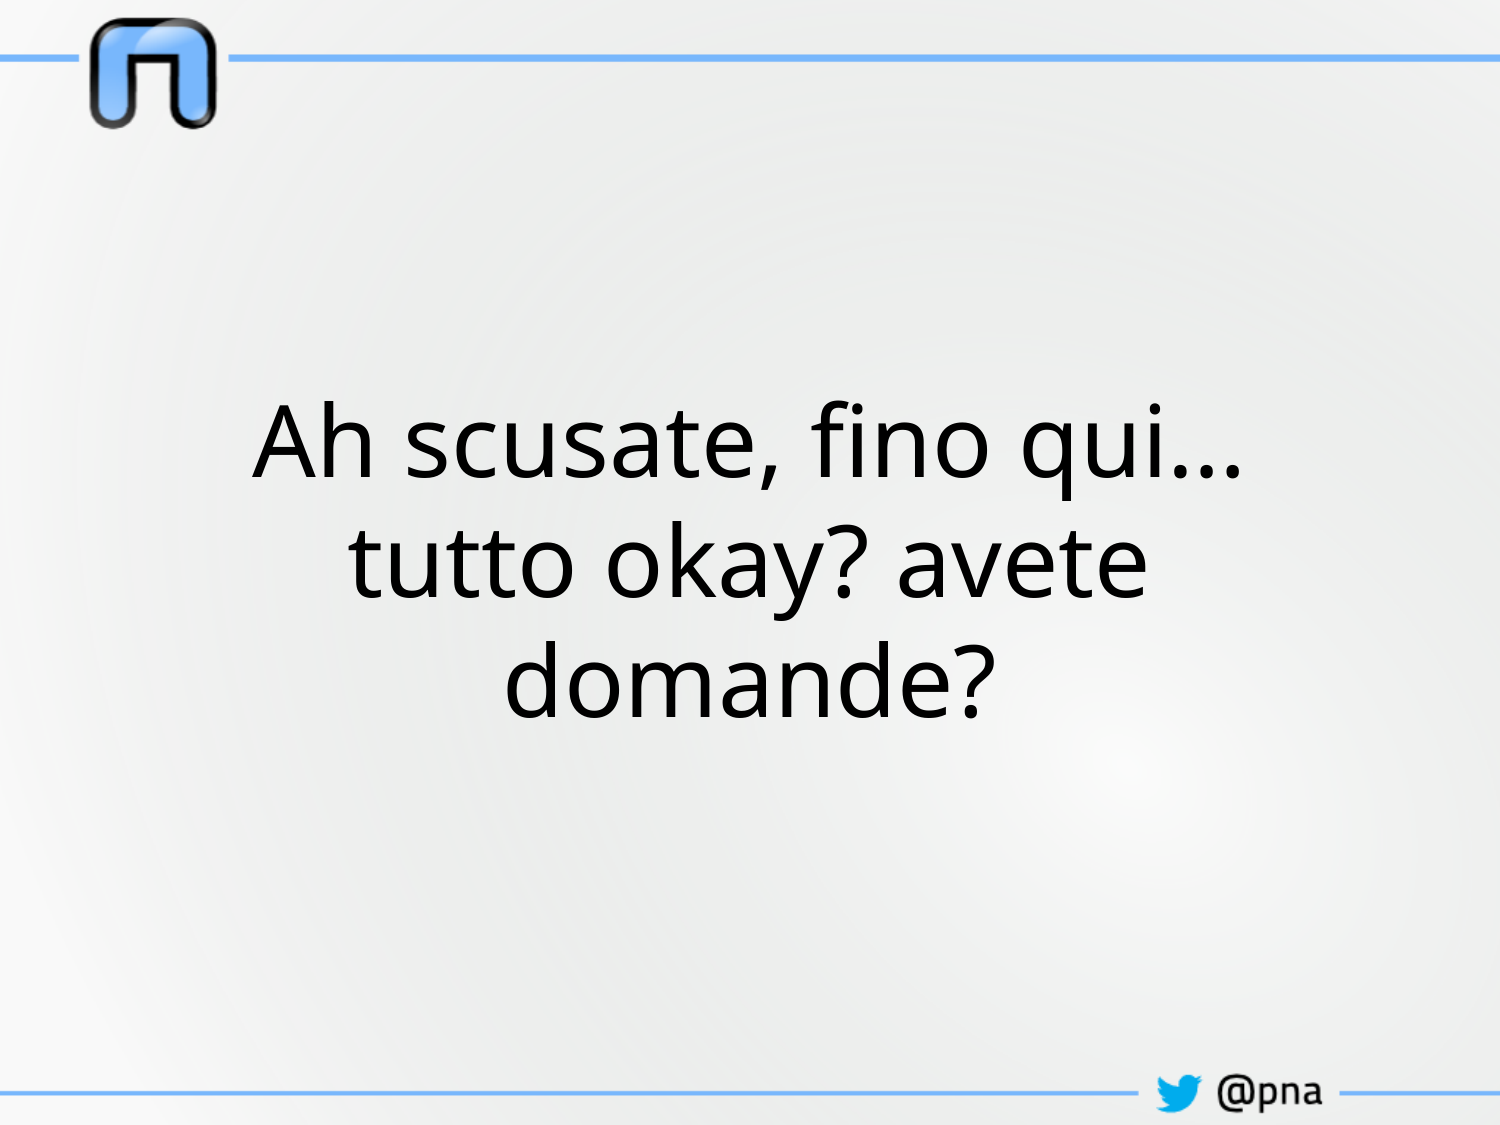

# Ah scusate, fino qui… tutto okay? avete domande?